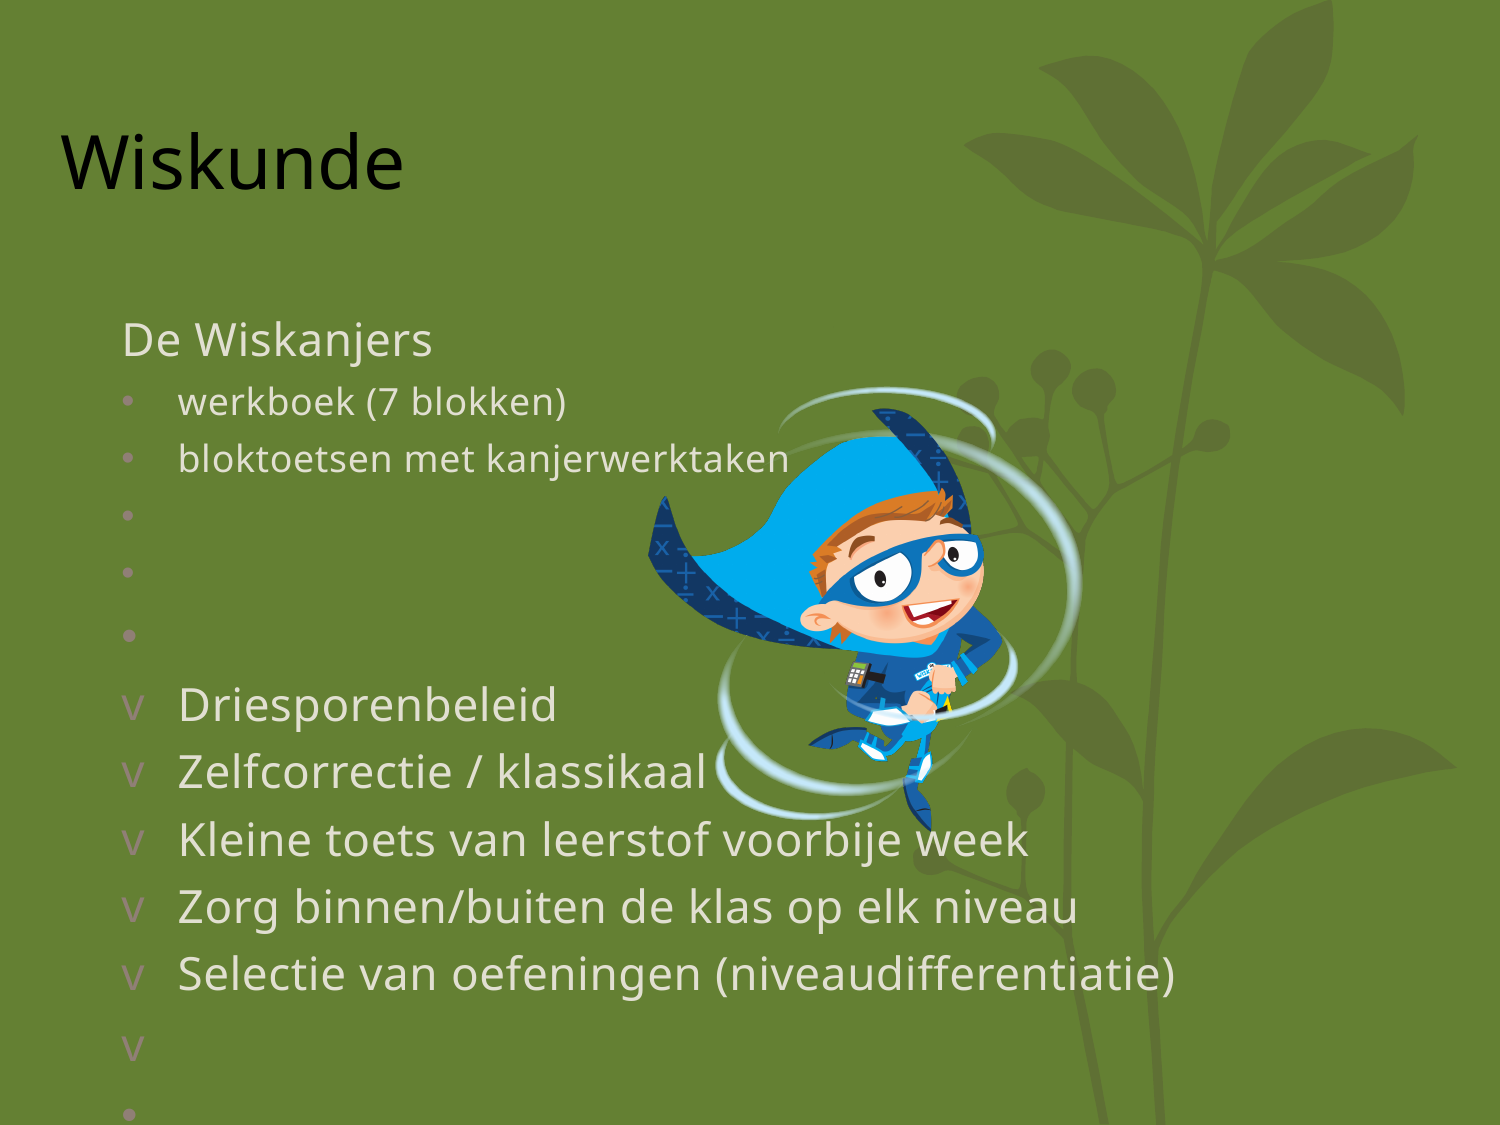

# Wiskunde
De Wiskanjers
werkboek (7 blokken)
bloktoetsen met kanjerwerktaken
Driesporenbeleid
Zelfcorrectie / klassikaal
Kleine toets van leerstof voorbije week
Zorg binnen/buiten de klas op elk niveau
Selectie van oefeningen (niveaudifferentiatie)